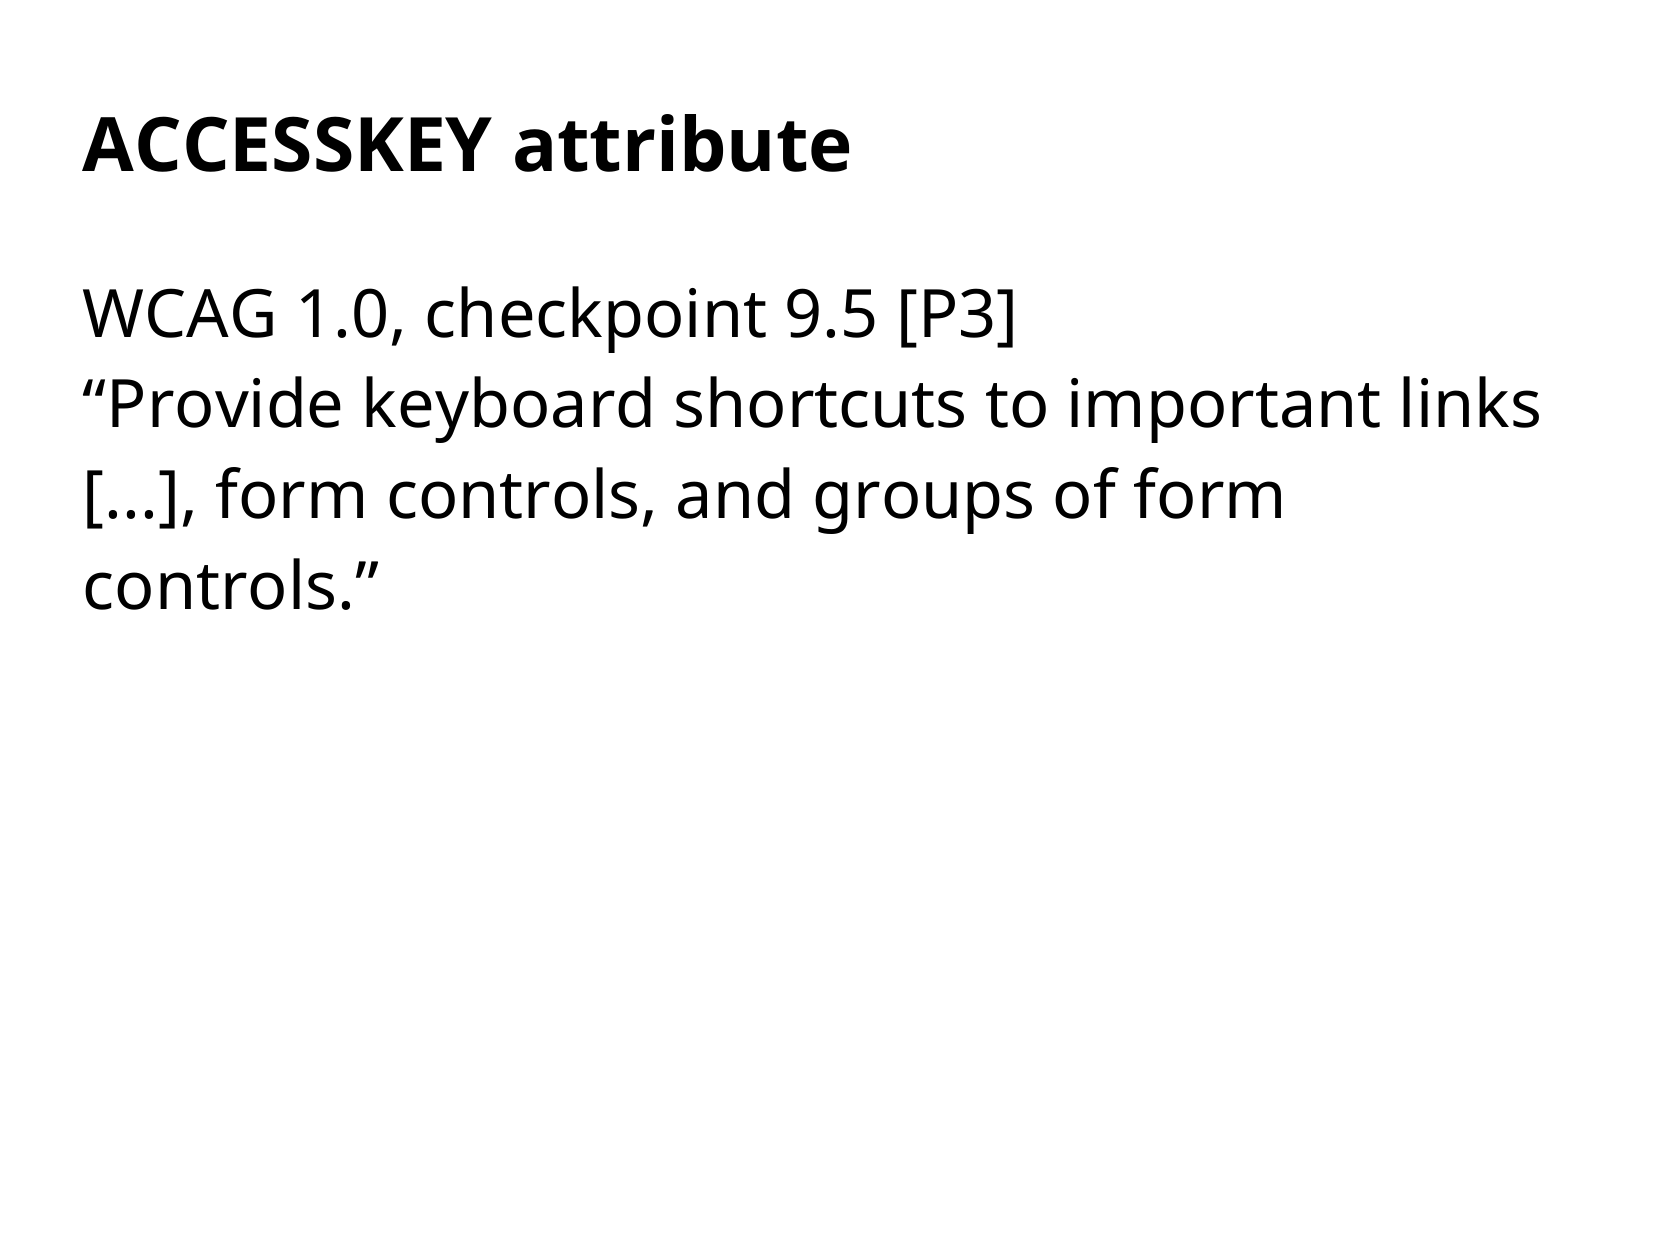

# ACCESSKEY attribute
WCAG 1.0, checkpoint 9.5 [P3]
“Provide keyboard shortcuts to important links [...], form controls, and groups of form controls.”